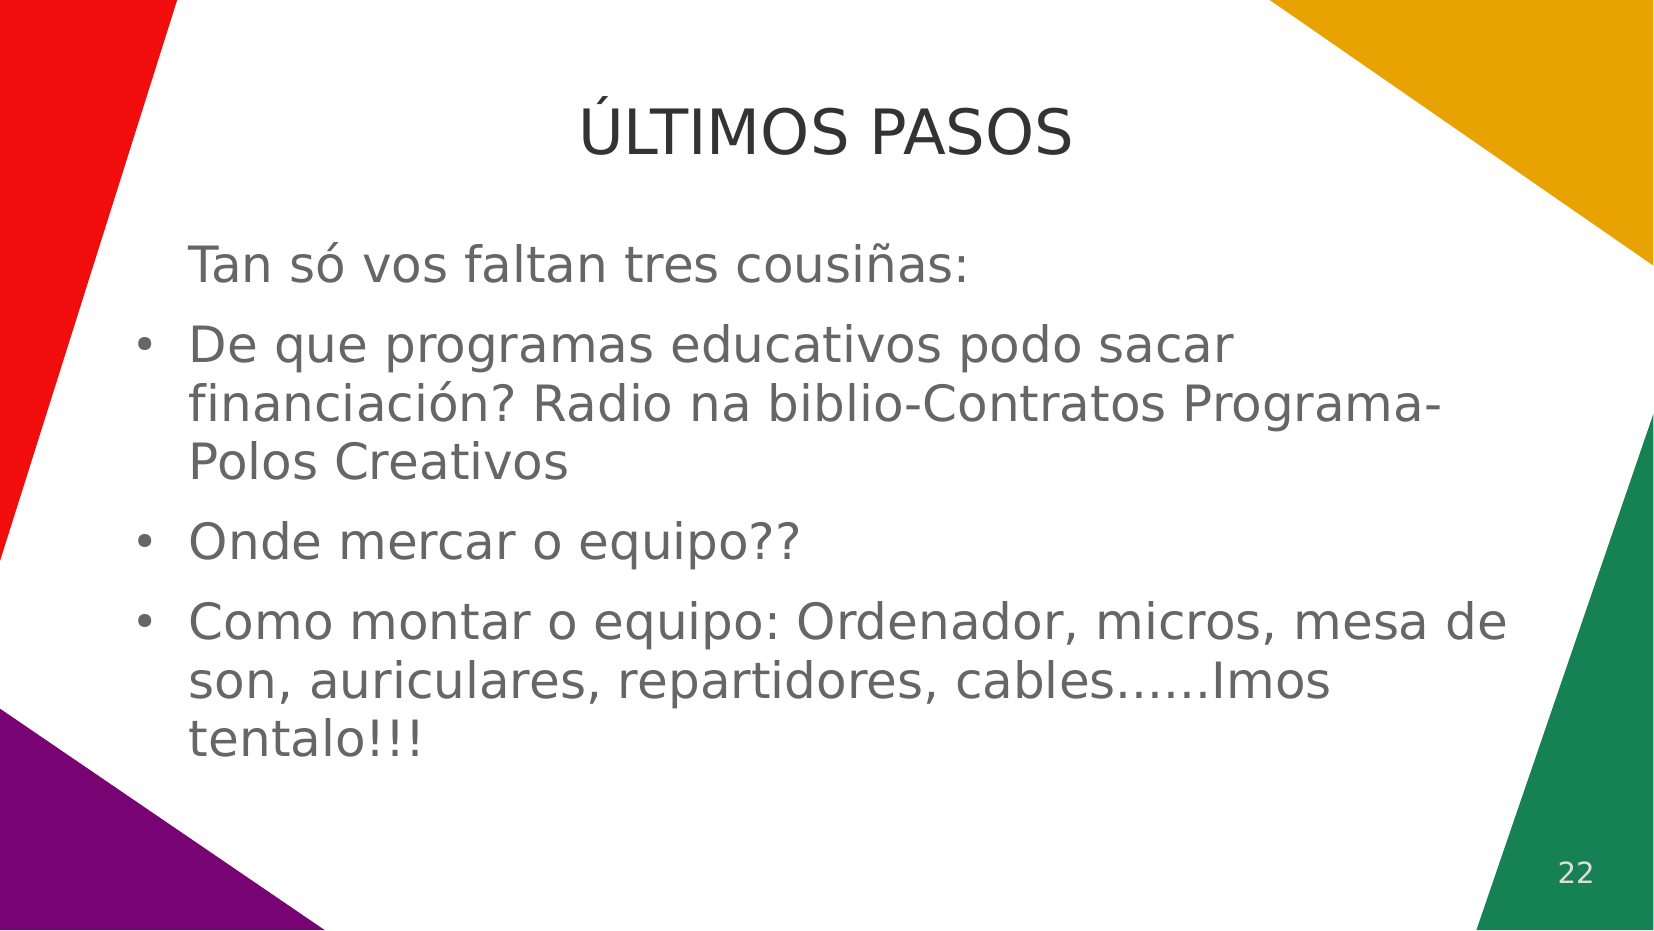

# ÚLTIMOS PASOS
Tan só vos faltan tres cousiñas:
De que programas educativos podo sacar financiación? Radio na biblio-Contratos Programa- Polos Creativos
Onde mercar o equipo??
Como montar o equipo: Ordenador, micros, mesa de son, auriculares, repartidores, cables......Imos tentalo!!!
22